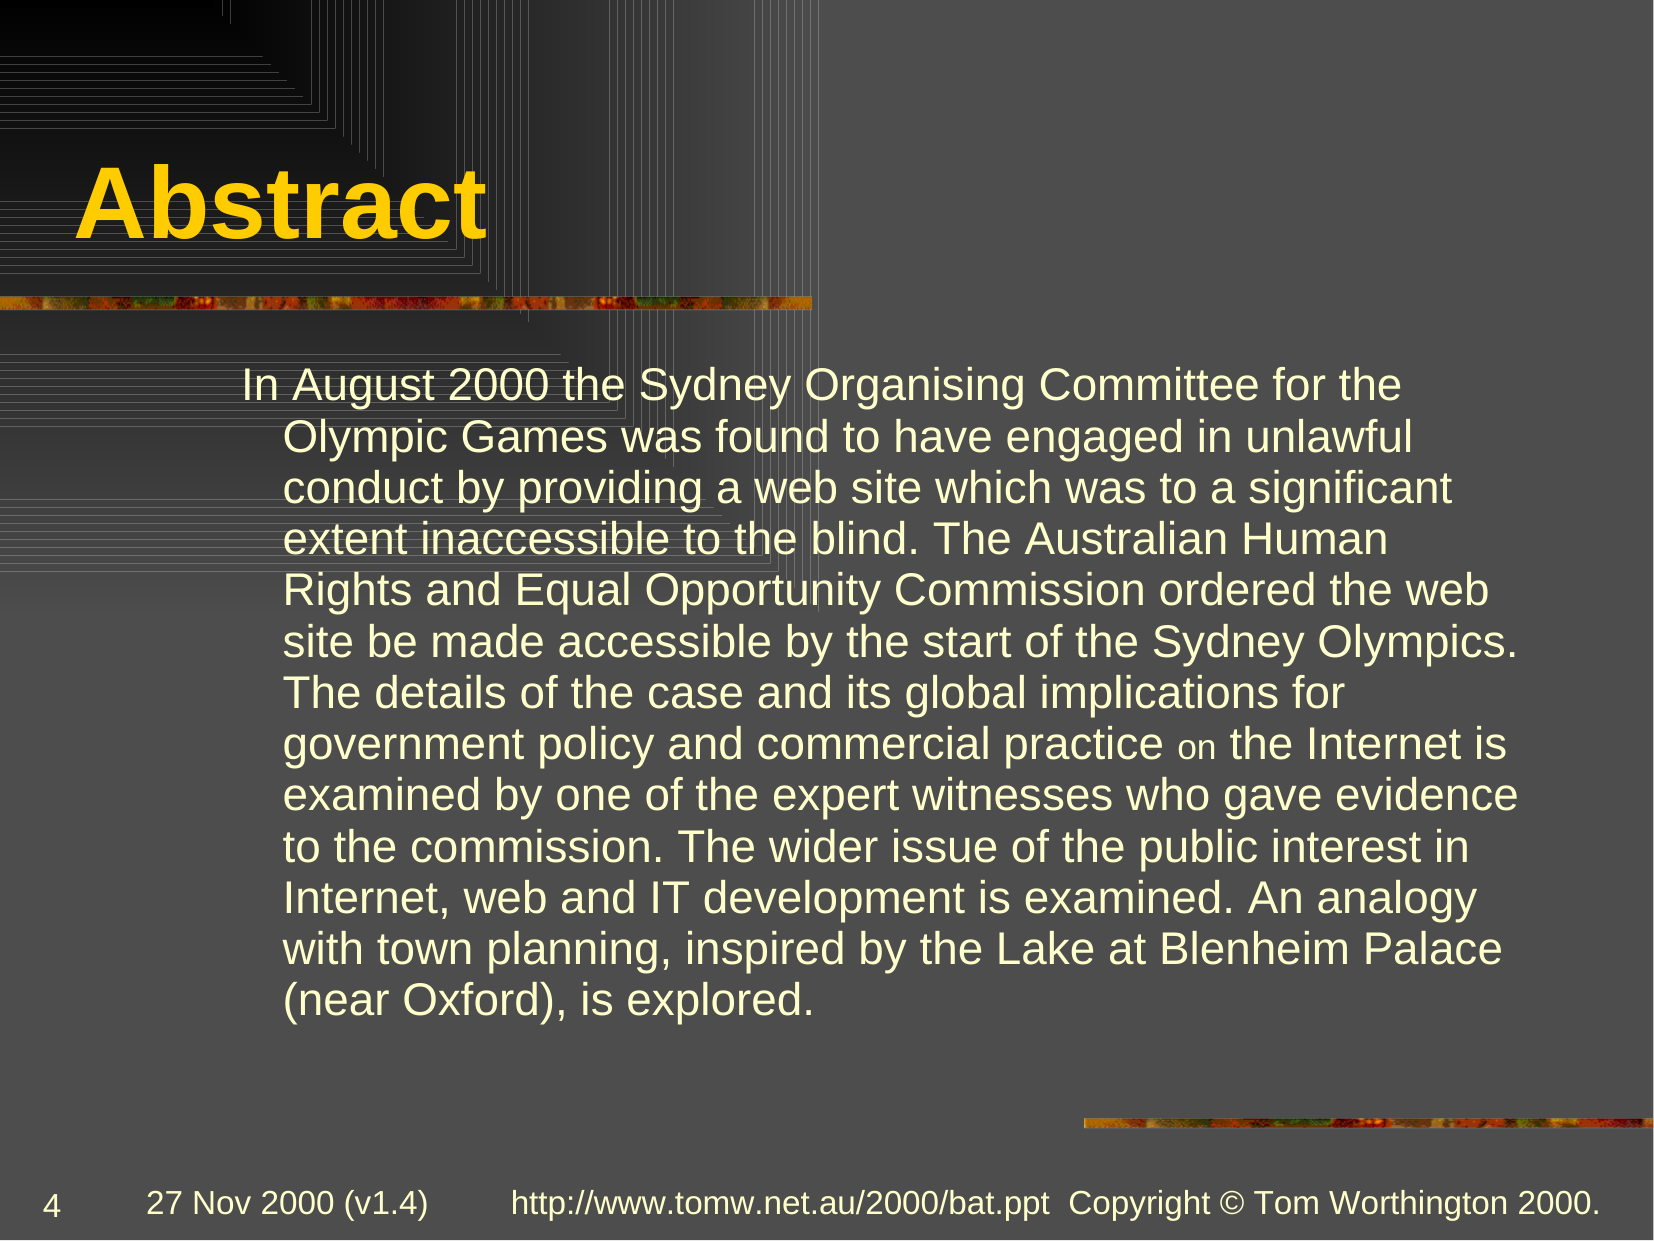

# Abstract
In August 2000 the Sydney Organising Committee for the Olympic Games was found to have engaged in unlawful conduct by providing a web site which was to a significant extent inaccessible to the blind. The Australian Human Rights and Equal Opportunity Commission ordered the web site be made accessible by the start of the Sydney Olympics. The details of the case and its global implications for government policy and commercial practice on the Internet is examined by one of the expert witnesses who gave evidence to the commission. The wider issue of the public interest in Internet, web and IT development is examined. An analogy with town planning, inspired by the Lake at Blenheim Palace (near Oxford), is explored.
27 Nov 2000 (v1.4)
http://www.tomw.net.au/2000/bat.ppt Copyright © Tom Worthington 2000.
4